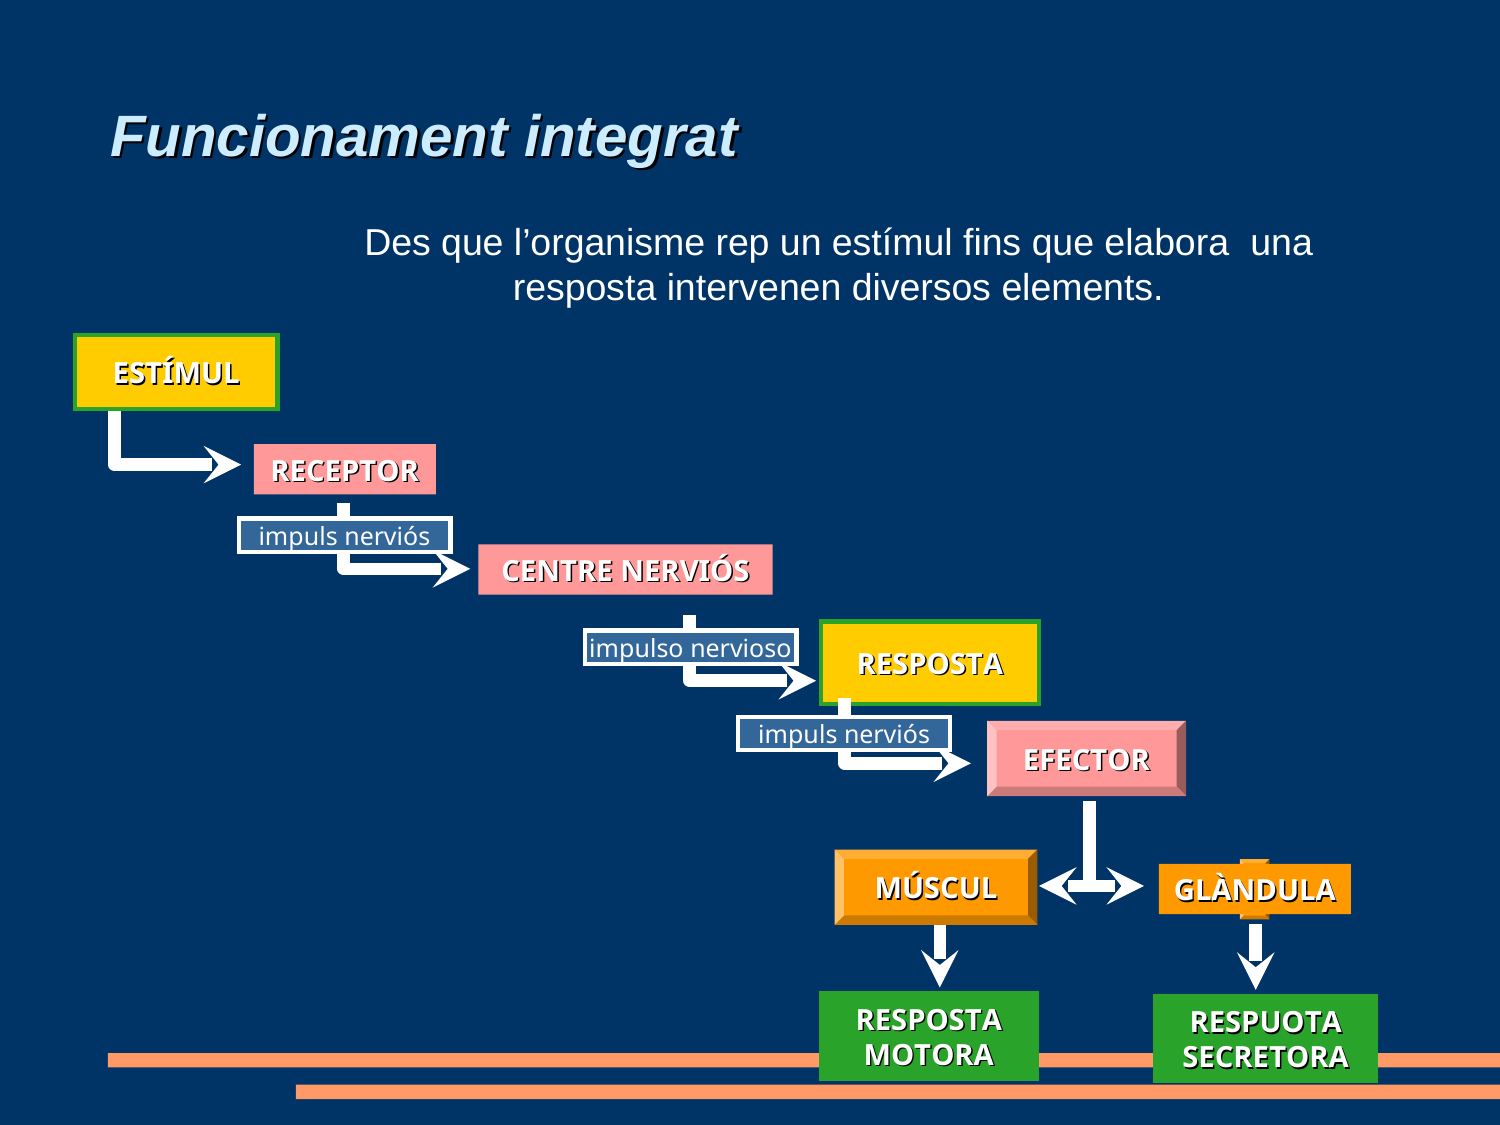

# Funcionament integrat
Des que l’organisme rep un estímul fins que elabora una resposta intervenen diversos elements.
ESTÍMUL
RECEPTOR
impuls nerviós
CENTRE NERVIÓS
impulso nervioso
RESPOSTA
impuls nerviós
EFECTOR
MÚSCUL
GLÀNDULA
RESPOSTA MOTORA
RESPUOTA SECRETORA